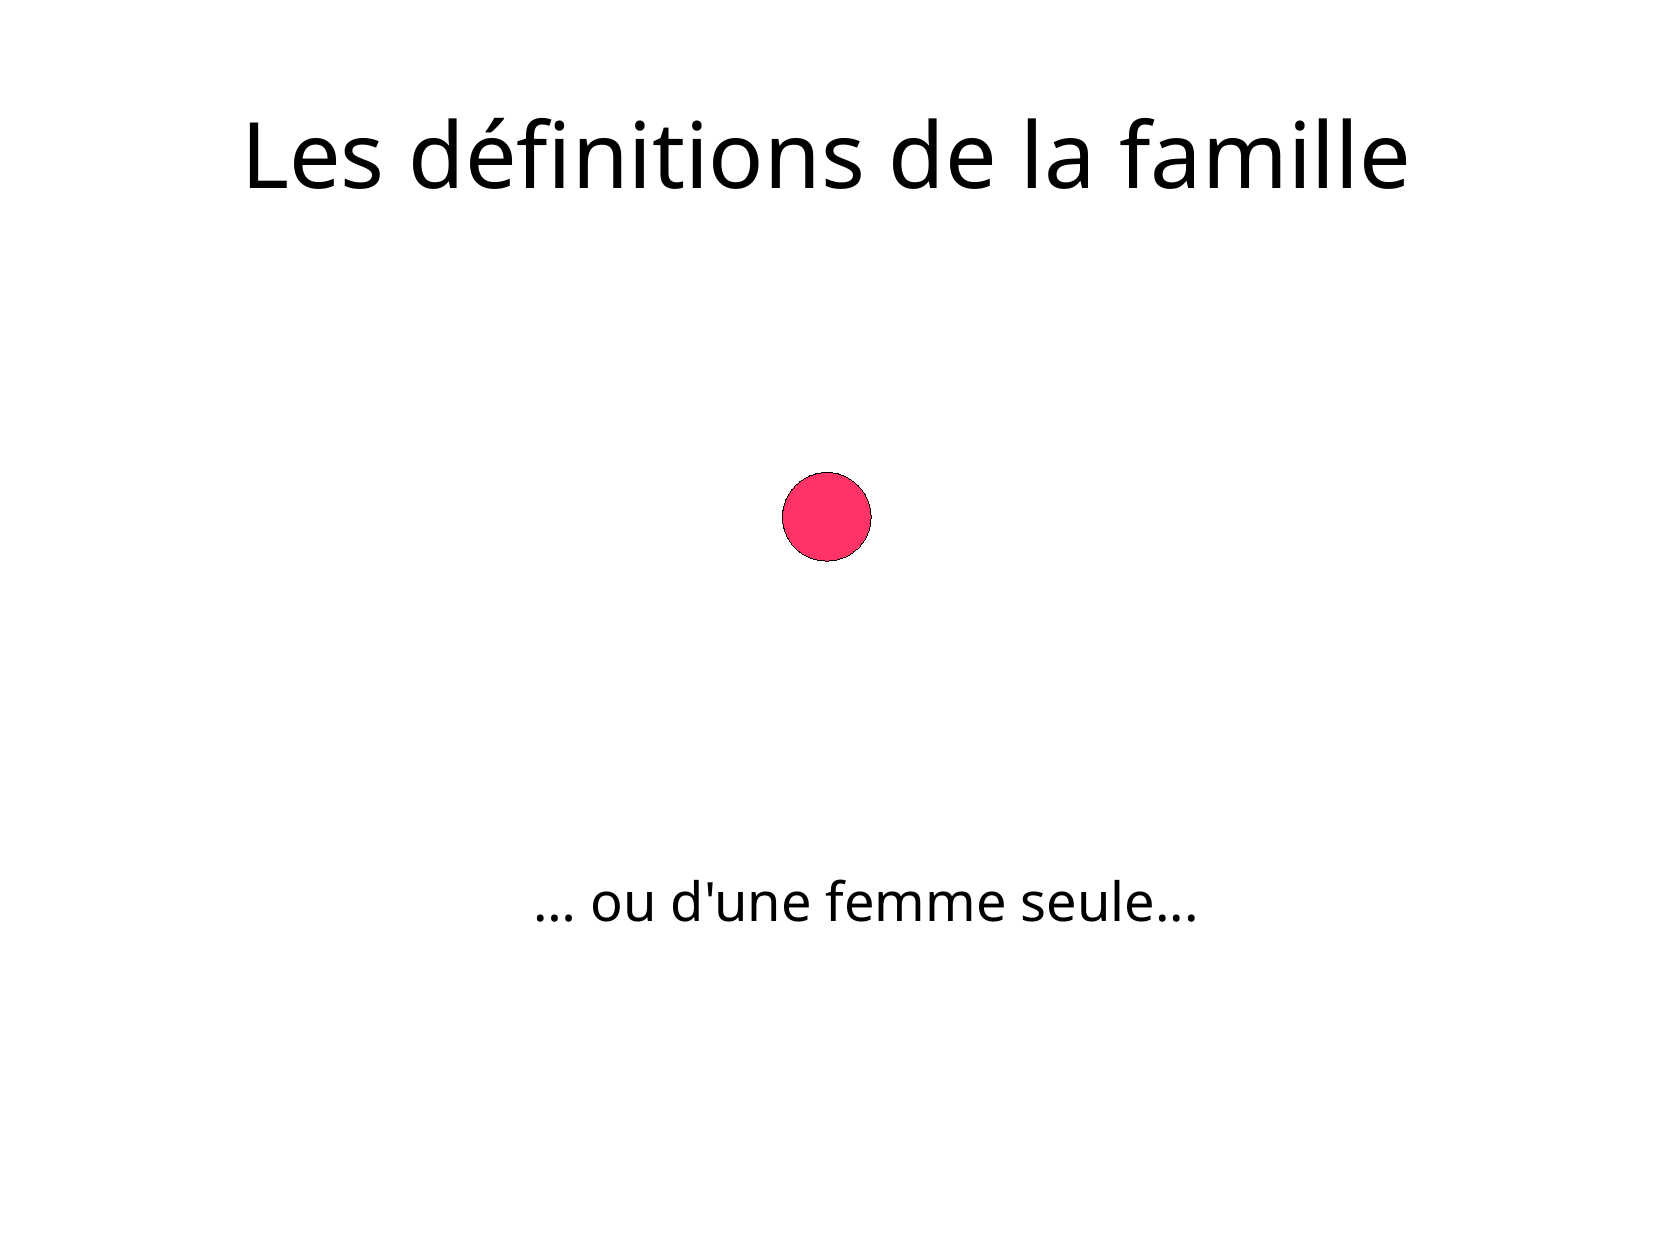

# Les définitions de la famille
… ou d'une femme seule...